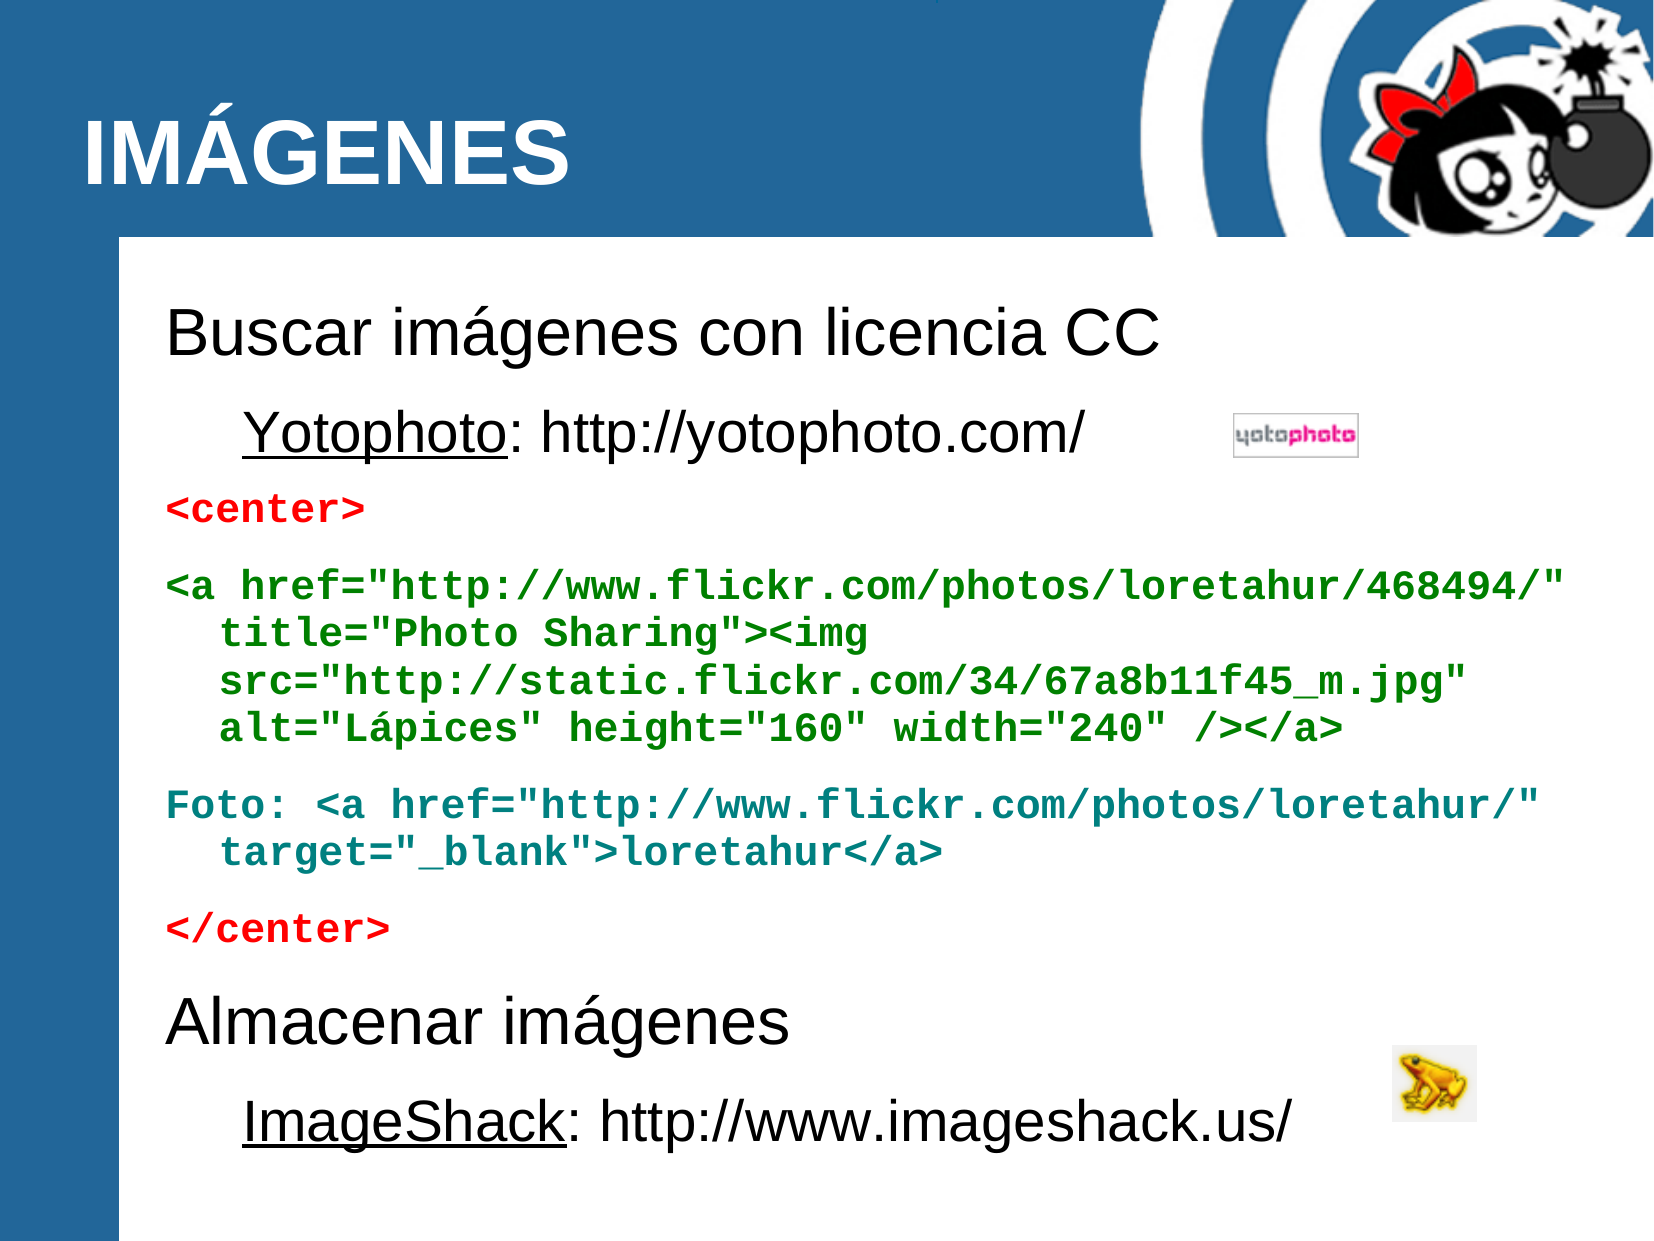

# IMÁGENES
Buscar imágenes con licencia CC
Yotophoto: http://yotophoto.com/
<center>
<a href="http://www.flickr.com/photos/loretahur/468494/" title="Photo Sharing"><img src="http://static.flickr.com/34/67a8b11f45_m.jpg" alt="Lápices" height="160" width="240" /></a>
Foto: <a href="http://www.flickr.com/photos/loretahur/" target="_blank">loretahur</a>
</center>
Almacenar imágenes
ImageShack: http://www.imageshack.us/